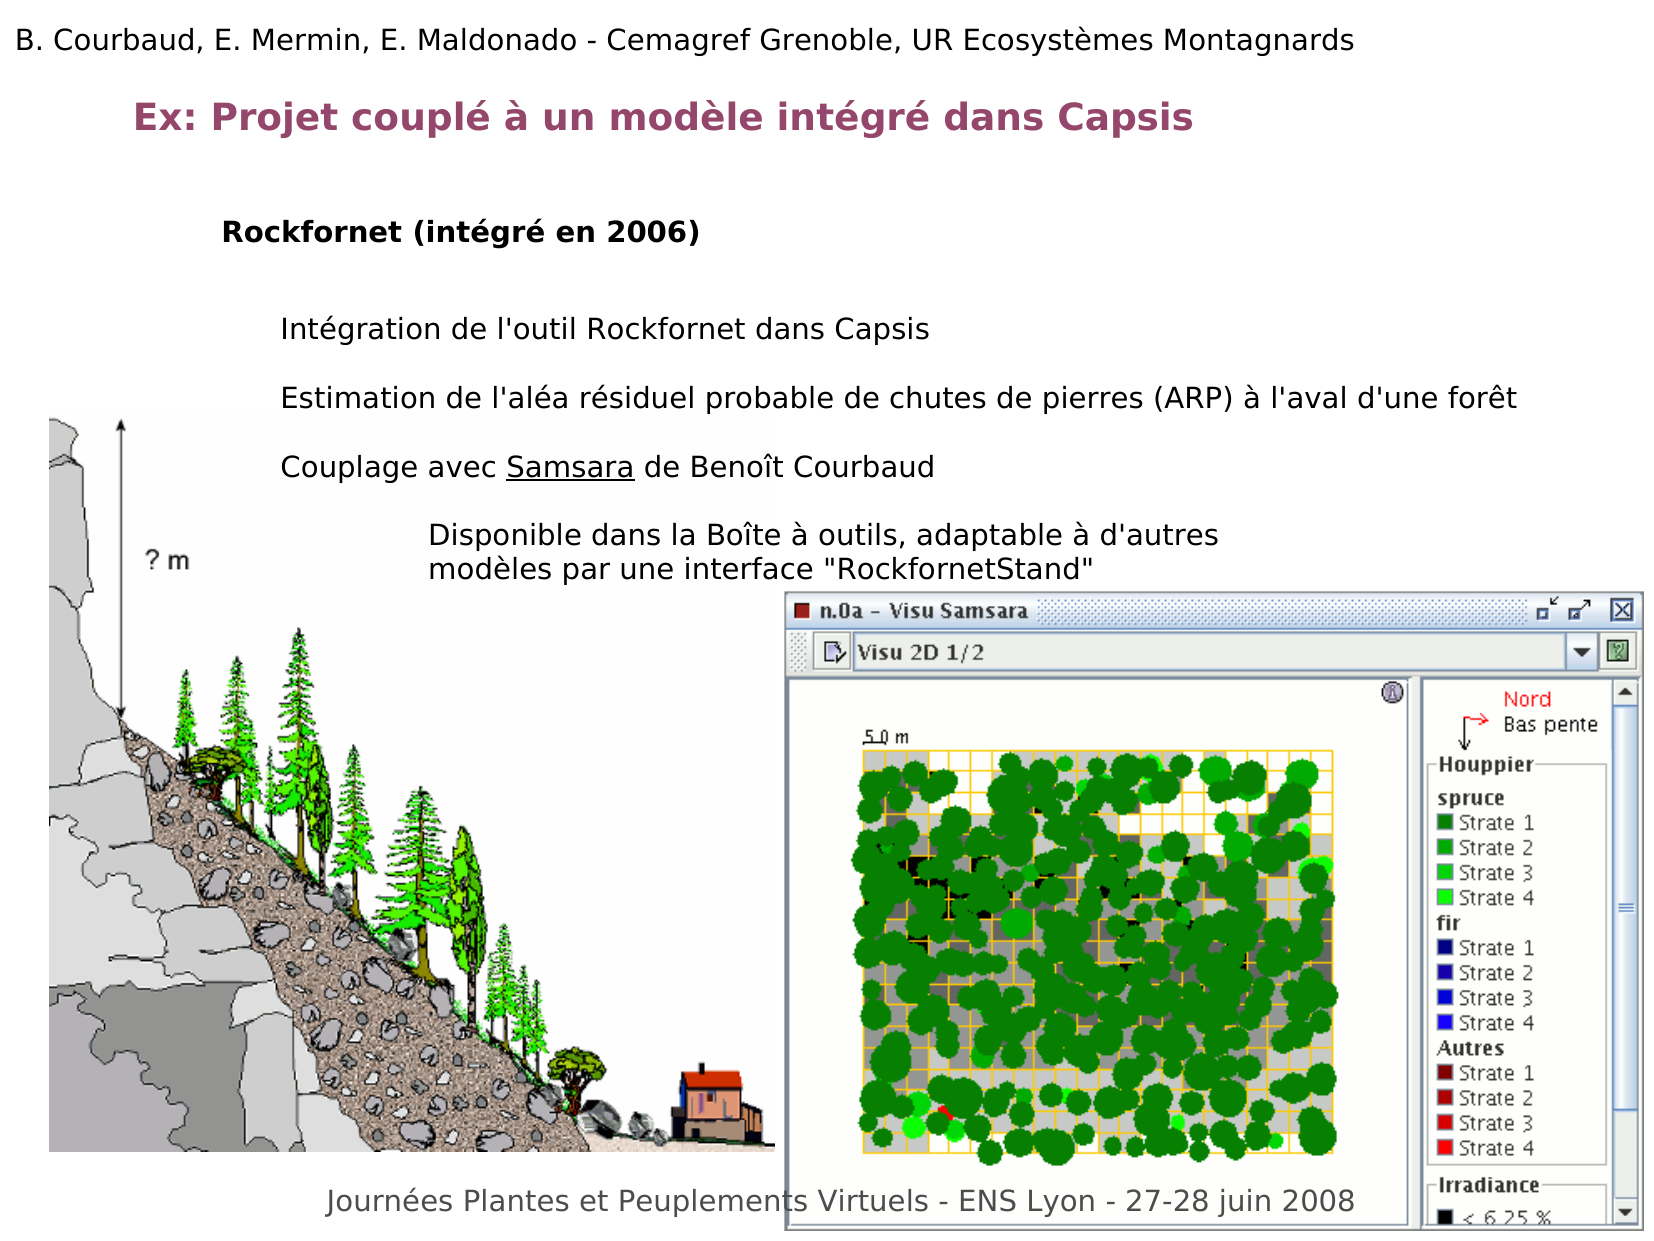

B. Courbaud, E. Mermin, E. Maldonado - Cemagref Grenoble, UR Ecosystèmes Montagnards
Ex: Projet couplé à un modèle intégré dans Capsis
Rockfornet (intégré en 2006)
Intégration de l'outil Rockfornet dans Capsis
Estimation de l'aléa résiduel probable de chutes de pierres (ARP) à l'aval d'une forêt
Couplage avec Samsara de Benoît Courbaud
		Disponible dans la Boîte à outils, adaptable à d'autres
		modèles par une interface "RockfornetStand"
Journées Plantes et Peuplements Virtuels - ENS Lyon - 27-28 juin 2008